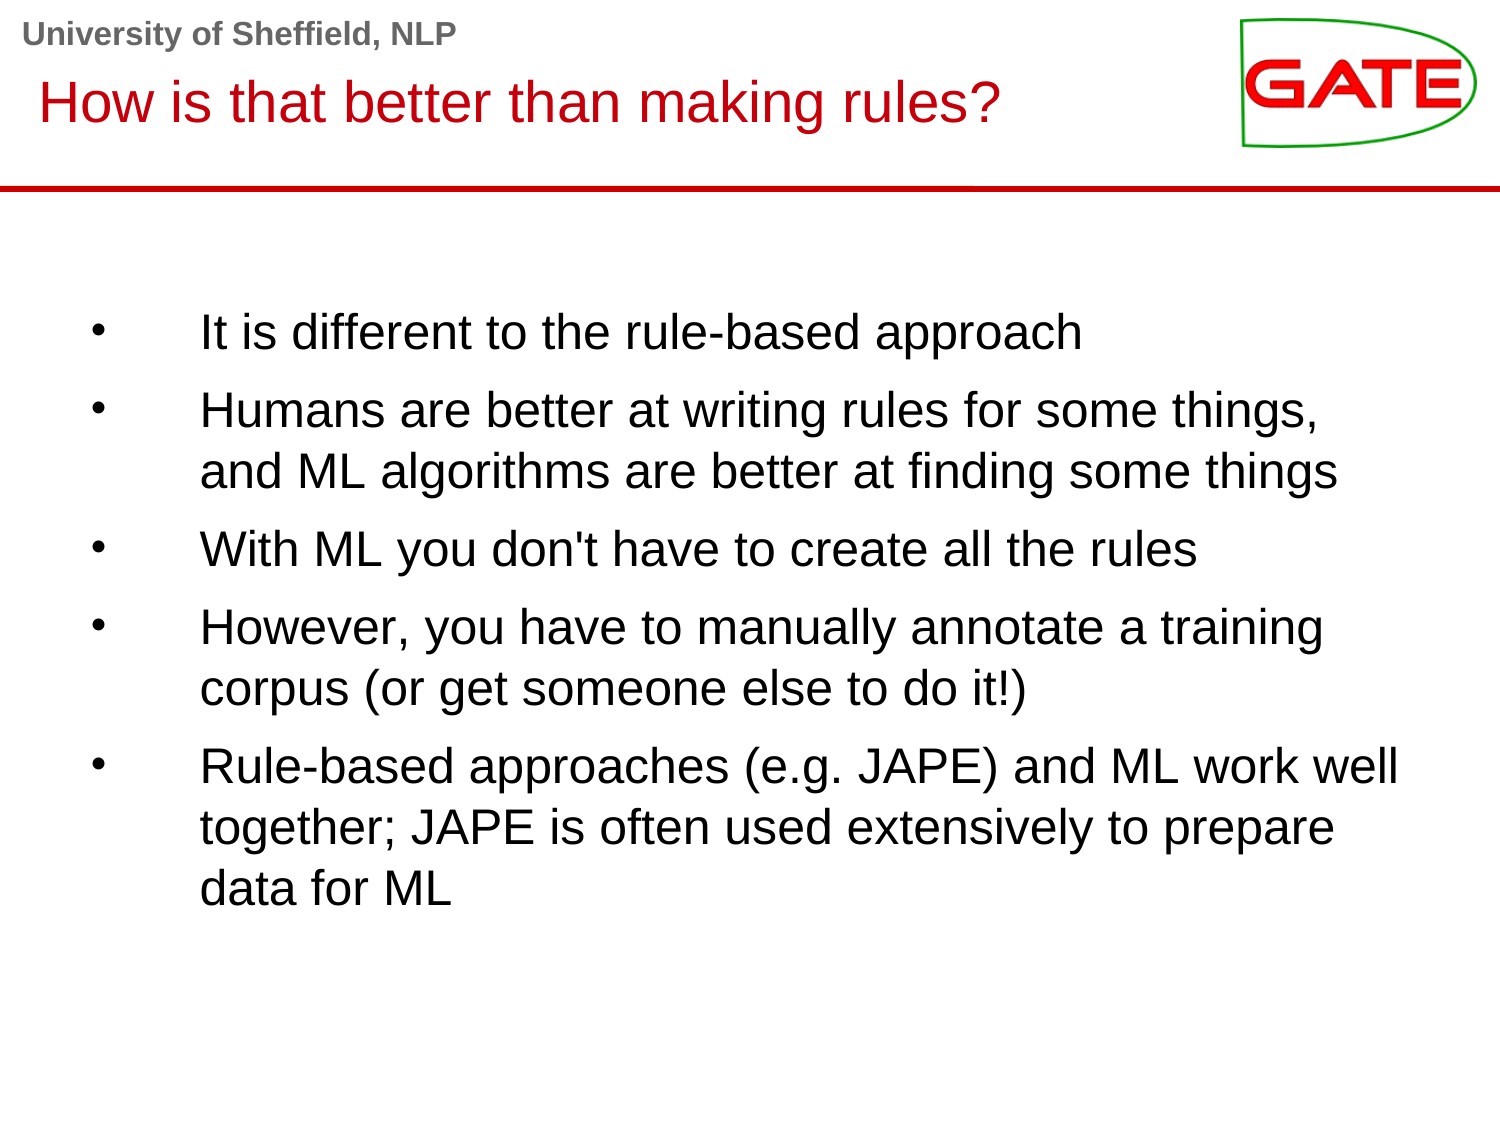

# How is that better than making rules?
It is different to the rule-based approach
Humans are better at writing rules for some things, and ML algorithms are better at finding some things
With ML you don't have to create all the rules
However, you have to manually annotate a training corpus (or get someone else to do it!)
Rule-based approaches (e.g. JAPE) and ML work well together; JAPE is often used extensively to prepare data for ML